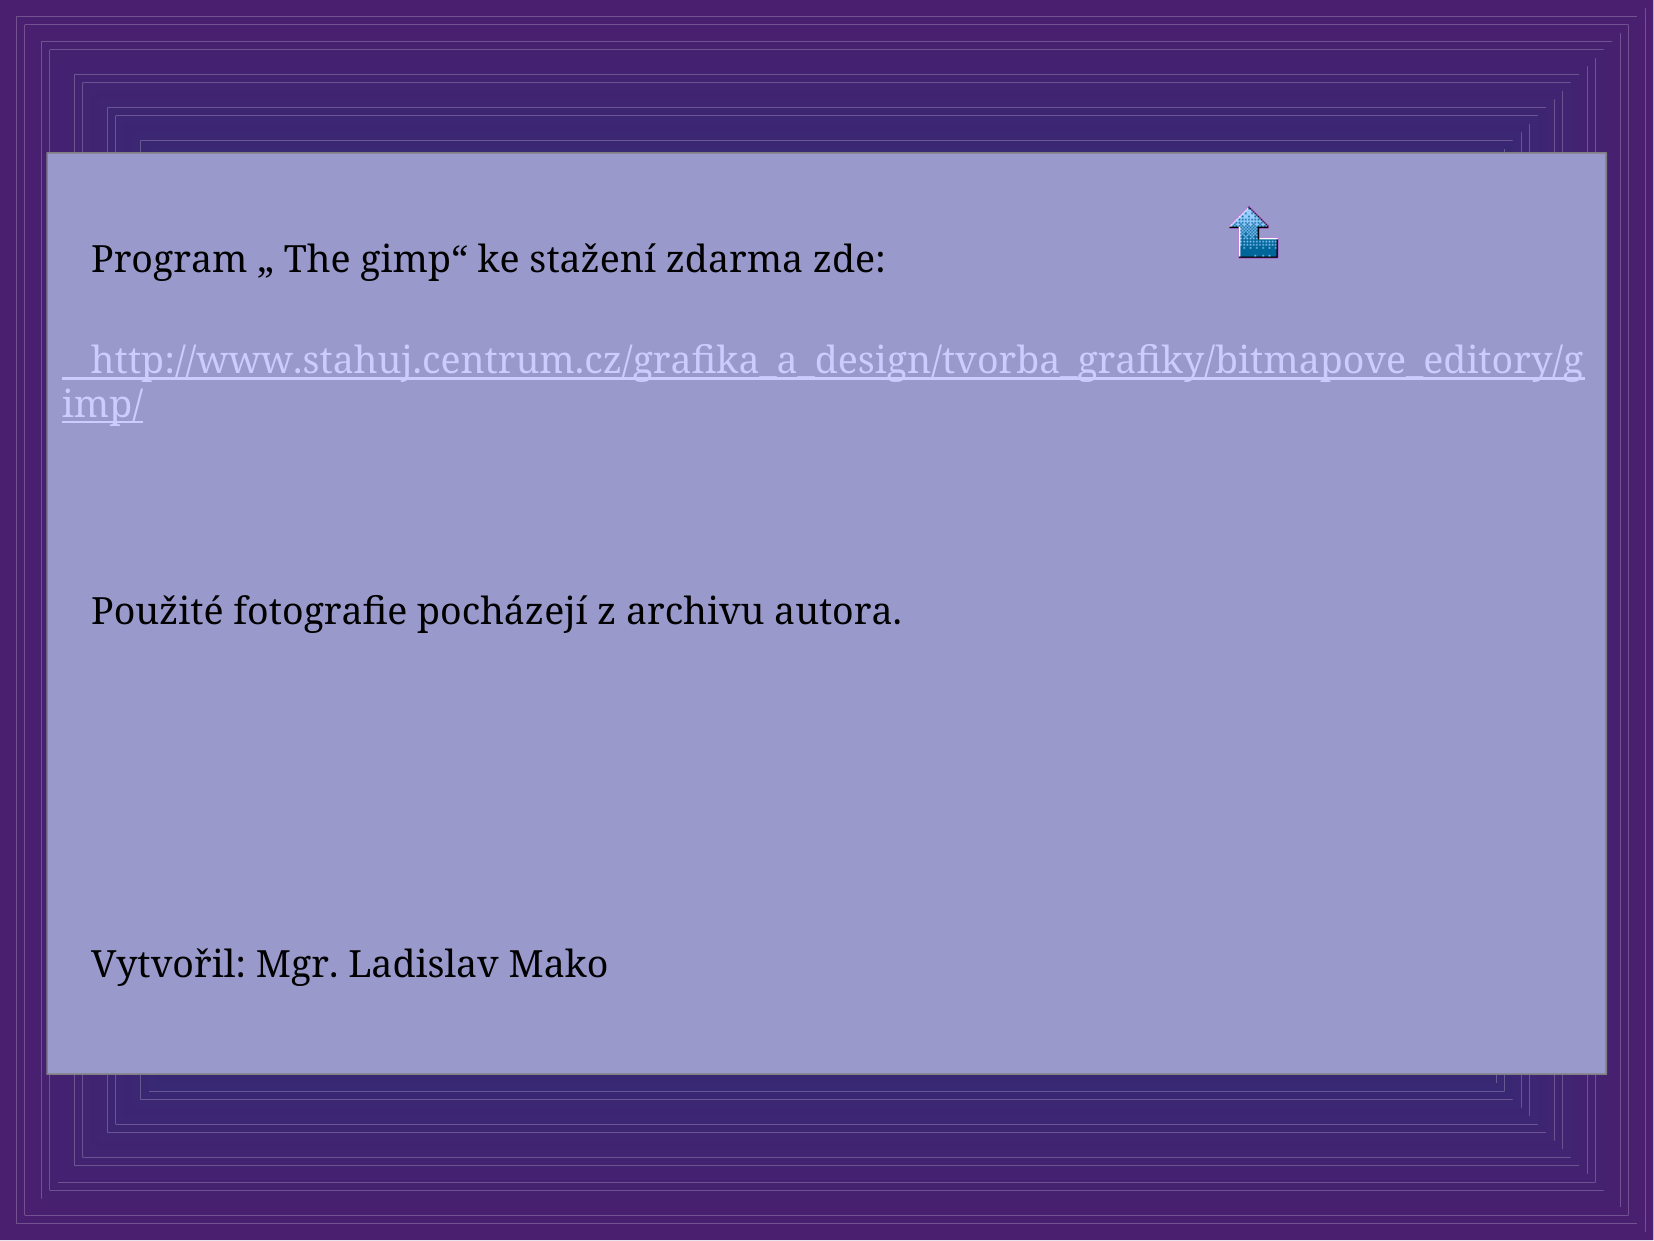

Program „ The gimp“ ke stažení zdarma zde:
 http://www.stahuj.centrum.cz/grafika_a_design/tvorba_grafiky/bitmapove_editory/gimp/
 Použité fotografie pocházejí z archivu autora.
 Vytvořil: Mgr. Ladislav Mako